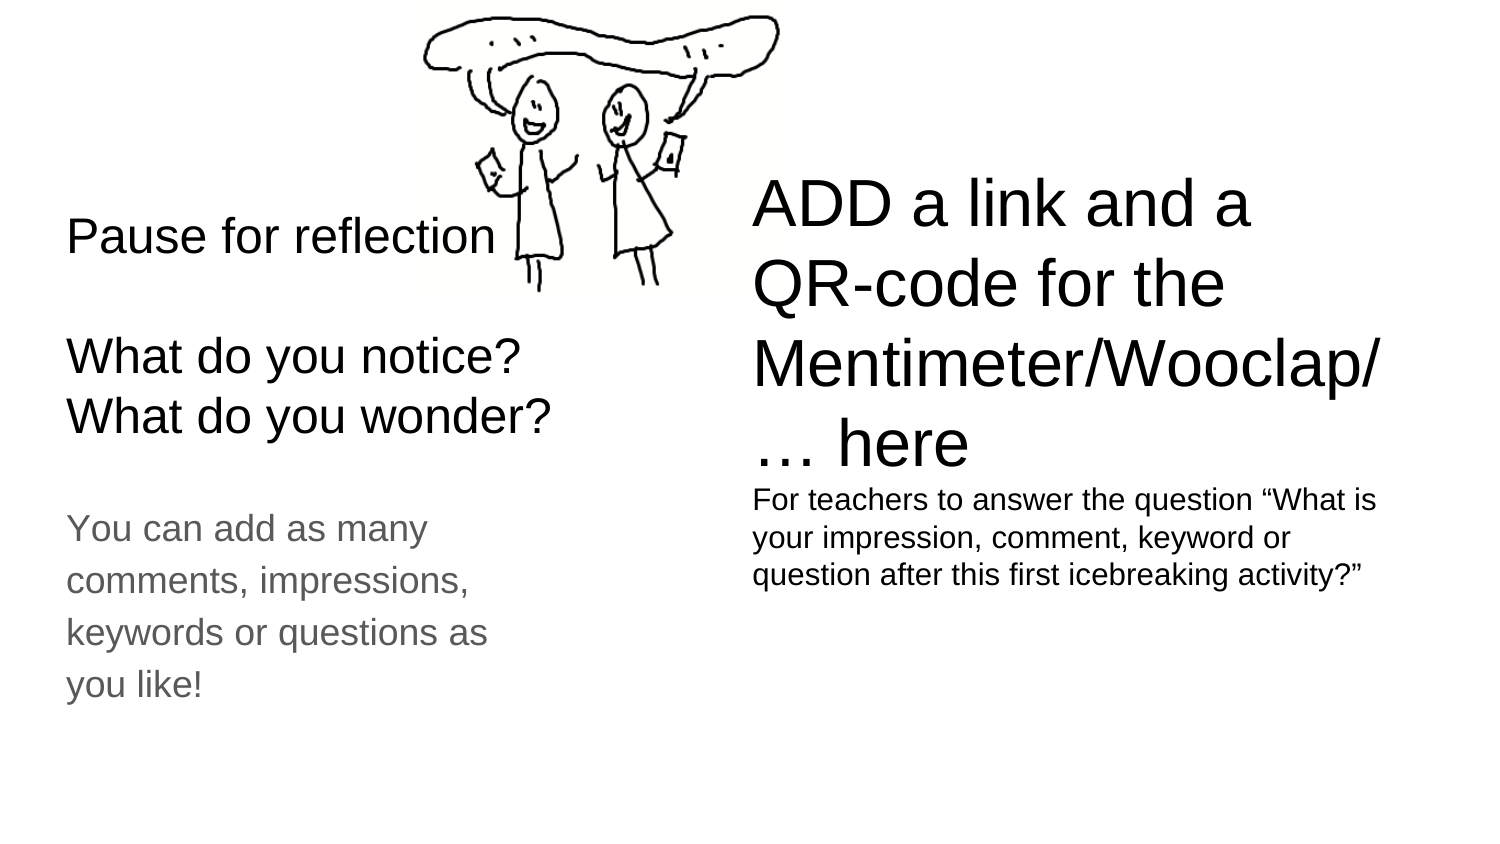

# Pause for reflection
What do you notice?
What do you wonder?
ADD a link and a QR-code for the Mentimeter/Wooclap/… here
For teachers to answer the question “What is your impression, comment, keyword or question after this first icebreaking activity?”
You can add as many comments, impressions, keywords or questions as you like!